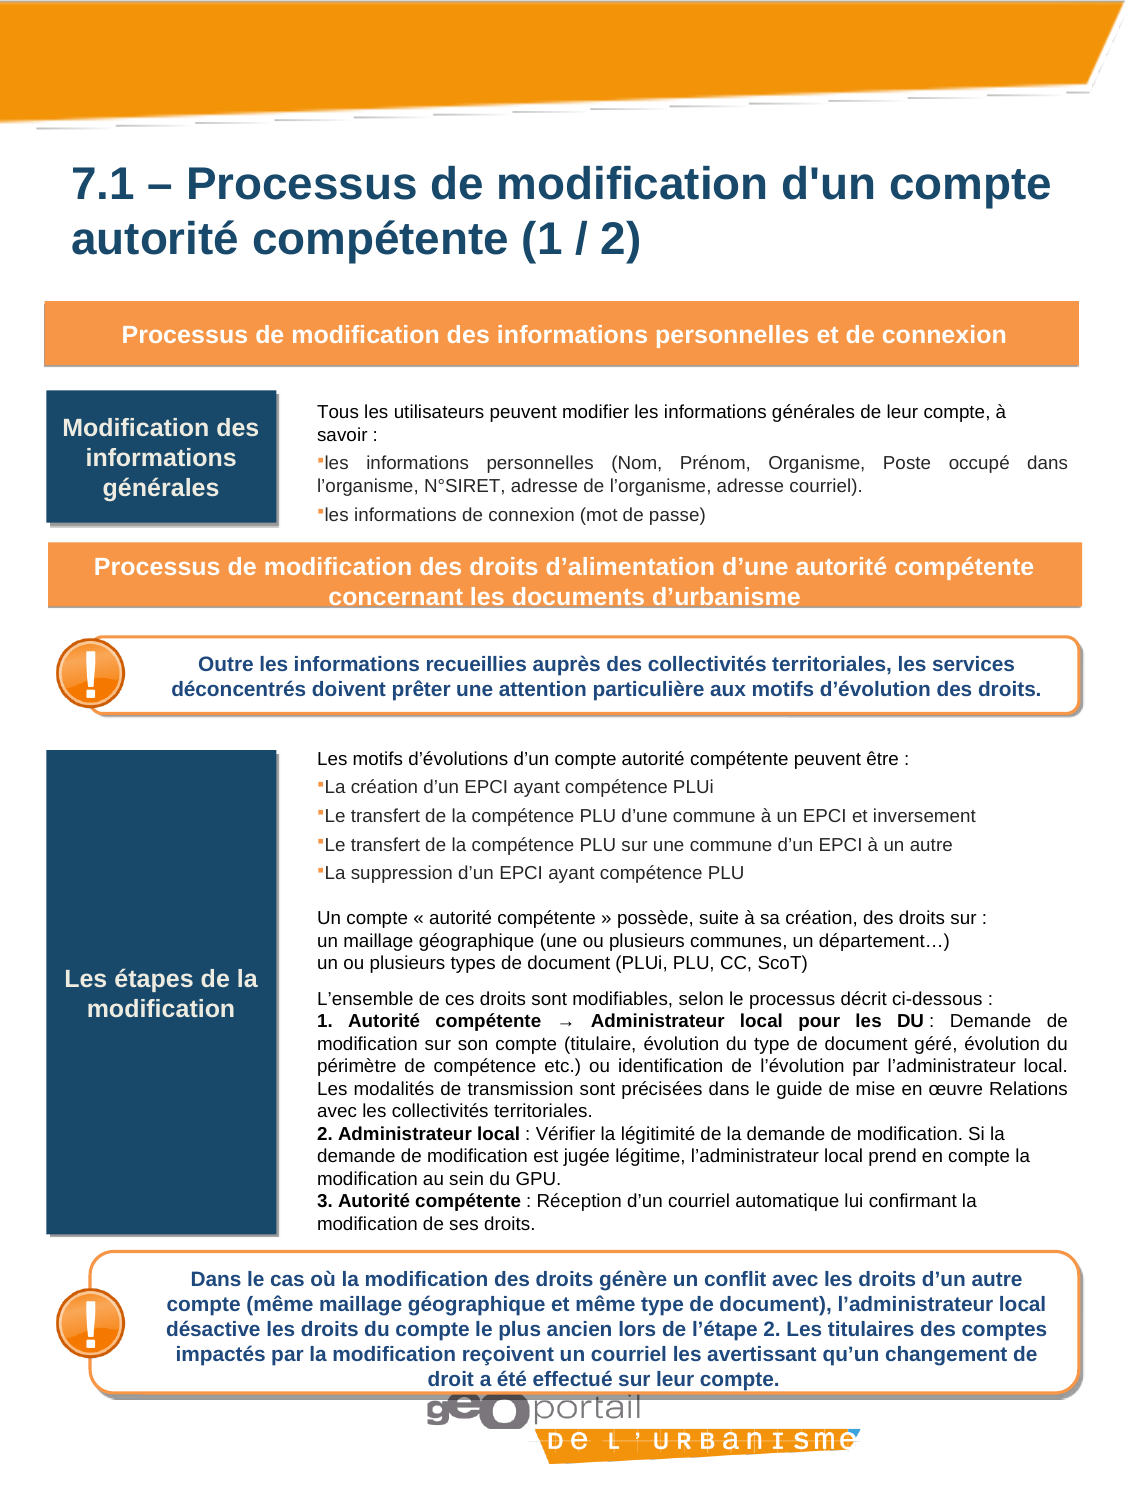

# 7.1 – Processus de modification d'un compte autorité compétente (1 / 2)
 Processus de modification des informations personnelles et de connexion
Modification des informations générales
Tous les utilisateurs peuvent modifier les informations générales de leur compte, à savoir :
les informations personnelles (Nom, Prénom, Organisme, Poste occupé dans l’organisme, N°SIRET, adresse de l’organisme, adresse courriel).
les informations de connexion (mot de passe)
Processus de modification des droits d’alimentation d’une autorité compétente concernant les documents d’urbanisme
Outre les informations recueillies auprès des collectivités territoriales, les services déconcentrés doivent prêter une attention particulière aux motifs d’évolution des droits.
Les motifs d’évolutions d’un compte autorité compétente peuvent être :
La création d’un EPCI ayant compétence PLUi
Le transfert de la compétence PLU d’une commune à un EPCI et inversement
Le transfert de la compétence PLU sur une commune d’un EPCI à un autre
La suppression d’un EPCI ayant compétence PLU
Un compte « autorité compétente » possède, suite à sa création, des droits sur :
un maillage géographique (une ou plusieurs communes, un département…)
un ou plusieurs types de document (PLUi, PLU, CC, ScoT)
L’ensemble de ces droits sont modifiables, selon le processus décrit ci-dessous :
1. Autorité compétente → Administrateur local pour les DU : Demande de modification sur son compte (titulaire, évolution du type de document géré, évolution du périmètre de compétence etc.) ou identification de l’évolution par l’administrateur local. Les modalités de transmission sont précisées dans le guide de mise en œuvre Relations avec les collectivités territoriales.
2. Administrateur local : Vérifier la légitimité de la demande de modification. Si la demande de modification est jugée légitime, l’administrateur local prend en compte la modification au sein du GPU.
3. Autorité compétente : Réception d’un courriel automatique lui confirmant la modification de ses droits.
Les étapes de la modification
Dans le cas où la modification des droits génère un conflit avec les droits d’un autre compte (même maillage géographique et même type de document), l’administrateur local désactive les droits du compte le plus ancien lors de l’étape 2. Les titulaires des comptes impactés par la modification reçoivent un courriel les avertissant qu’un changement de droit a été effectué sur leur compte.